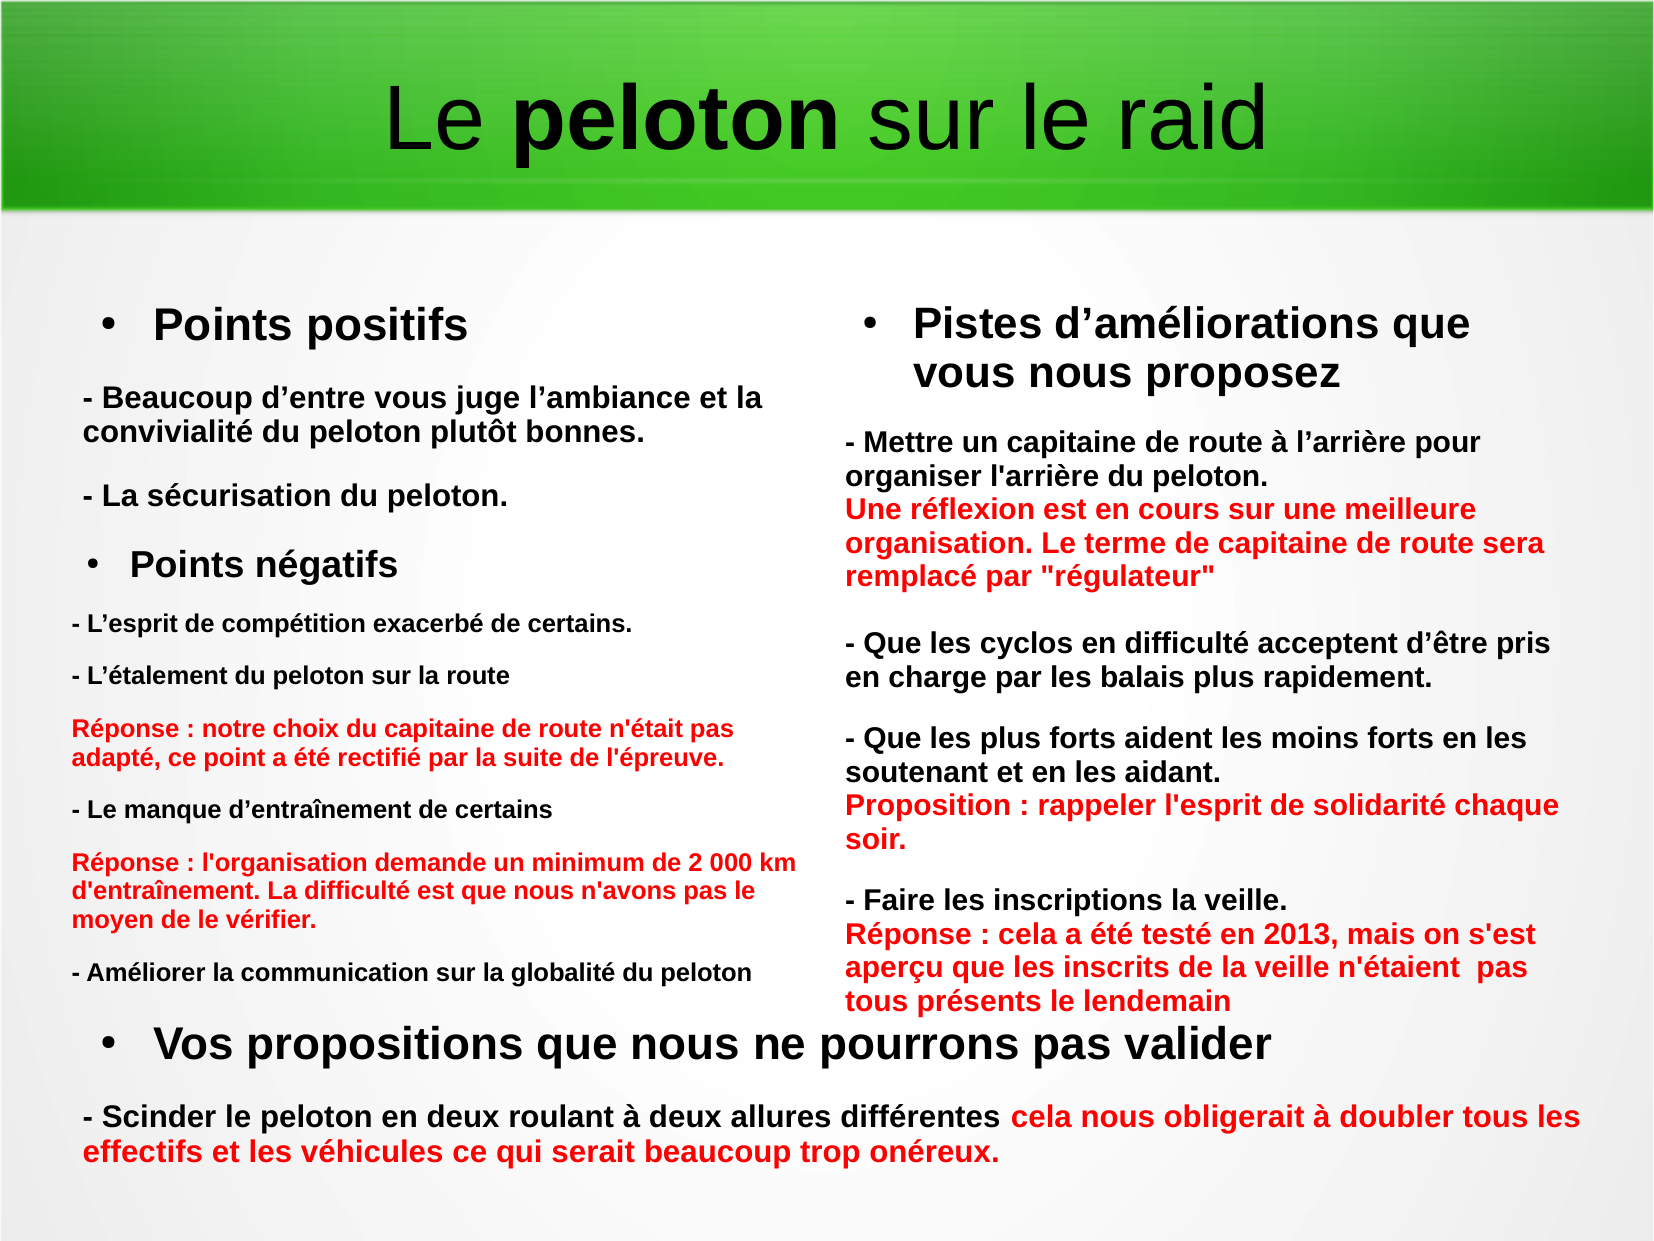

# Le peloton sur le raid
Points positifs
- Beaucoup d’entre vous juge l’ambiance et la convivialité du peloton plutôt bonnes.
- La sécurisation du peloton.
Pistes d’améliorations que vous nous proposez
- Mettre un capitaine de route à l’arrière pour organiser l'arrière du peloton.
Une réflexion est en cours sur une meilleure organisation. Le terme de capitaine de route sera remplacé par "régulateur"
- Que les cyclos en difficulté acceptent d’être pris en charge par les balais plus rapidement.
- Que les plus forts aident les moins forts en les soutenant et en les aidant.
Proposition : rappeler l'esprit de solidarité chaque soir.
- Faire les inscriptions la veille.
Réponse : cela a été testé en 2013, mais on s'est aperçu que les inscrits de la veille n'étaient pas tous présents le lendemain
Points négatifs
- L’esprit de compétition exacerbé de certains.
- L’étalement du peloton sur la route
Réponse : notre choix du capitaine de route n'était pas adapté, ce point a été rectifié par la suite de l'épreuve.
- Le manque d’entraînement de certains
Réponse : l'organisation demande un minimum de 2 000 km d'entraînement. La difficulté est que nous n'avons pas le moyen de le vérifier.
- Améliorer la communication sur la globalité du peloton
Vos propositions que nous ne pourrons pas valider
- Scinder le peloton en deux roulant à deux allures différentes cela nous obligerait à doubler tous les effectifs et les véhicules ce qui serait beaucoup trop onéreux.